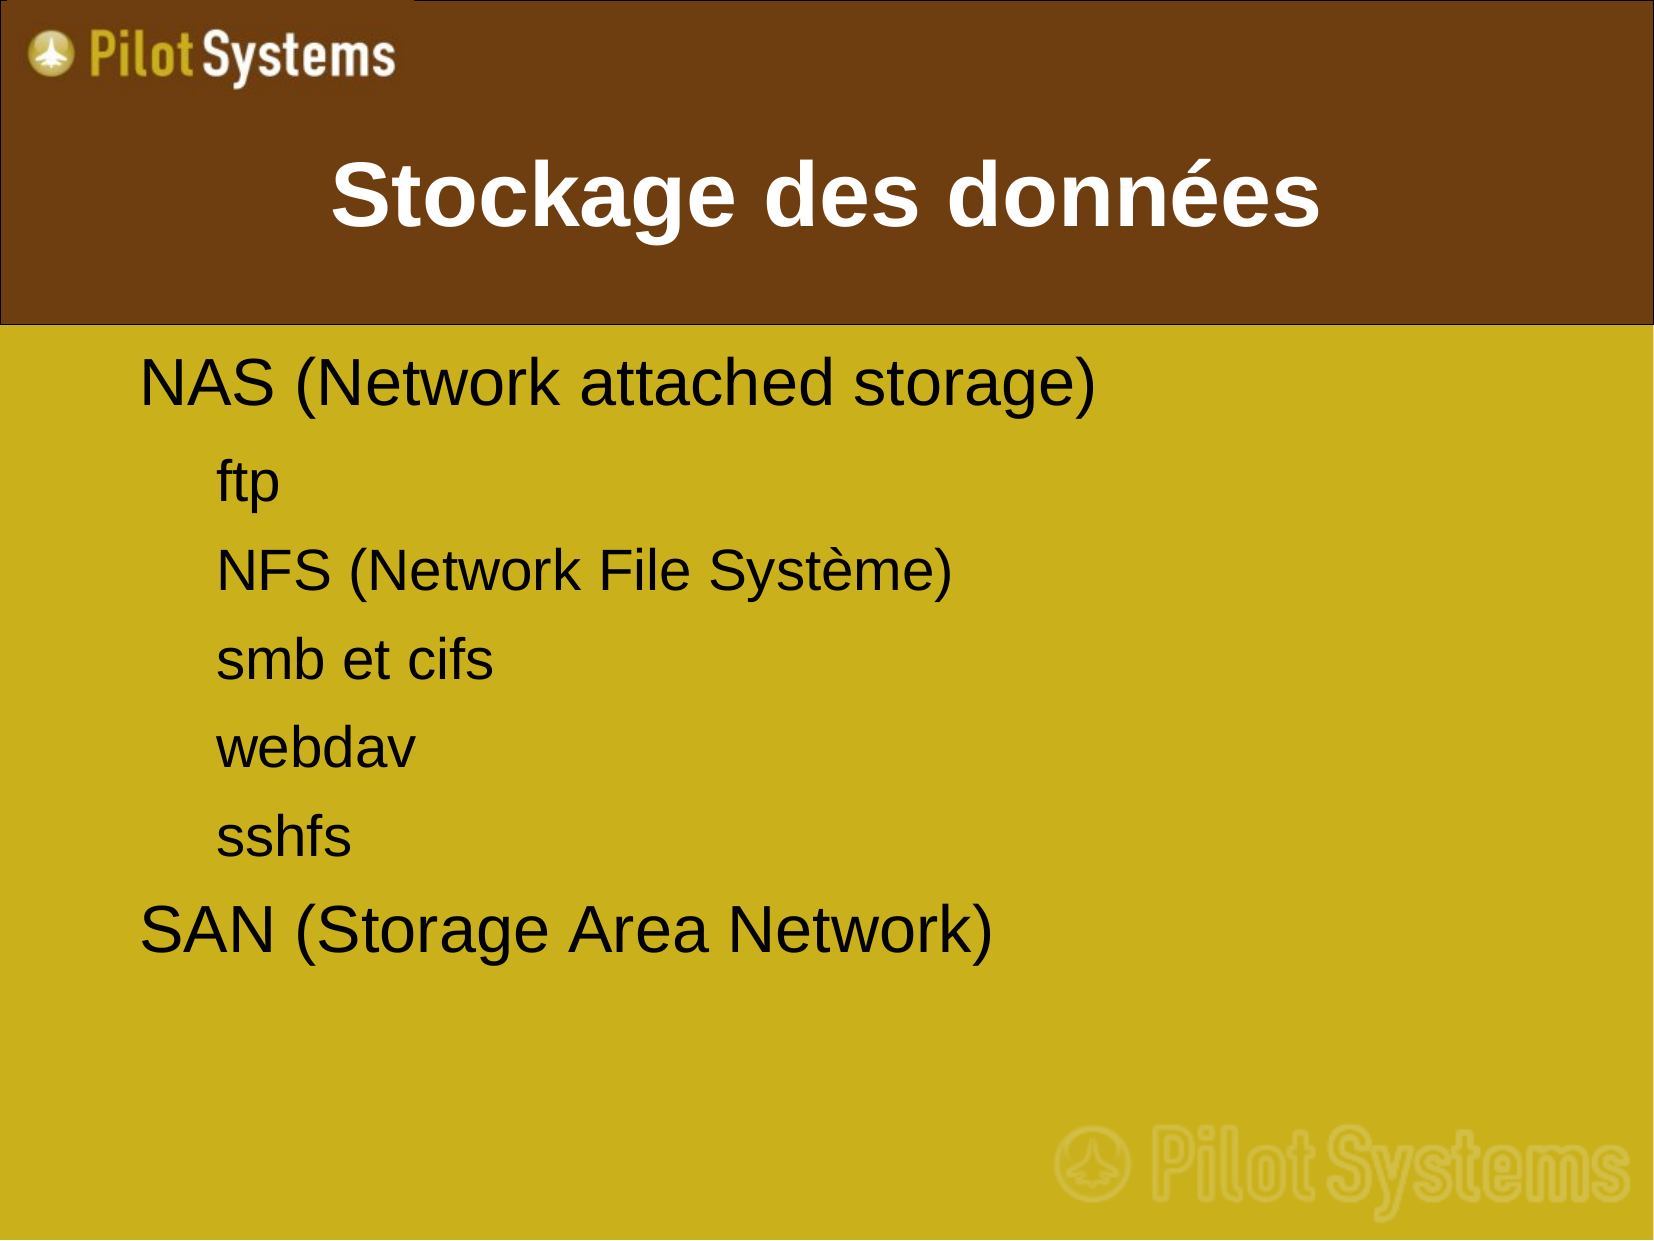

# Stockage des données
NAS (Network attached storage)
ftp
NFS (Network File Système)
smb et cifs
webdav
sshfs
SAN (Storage Area Network)